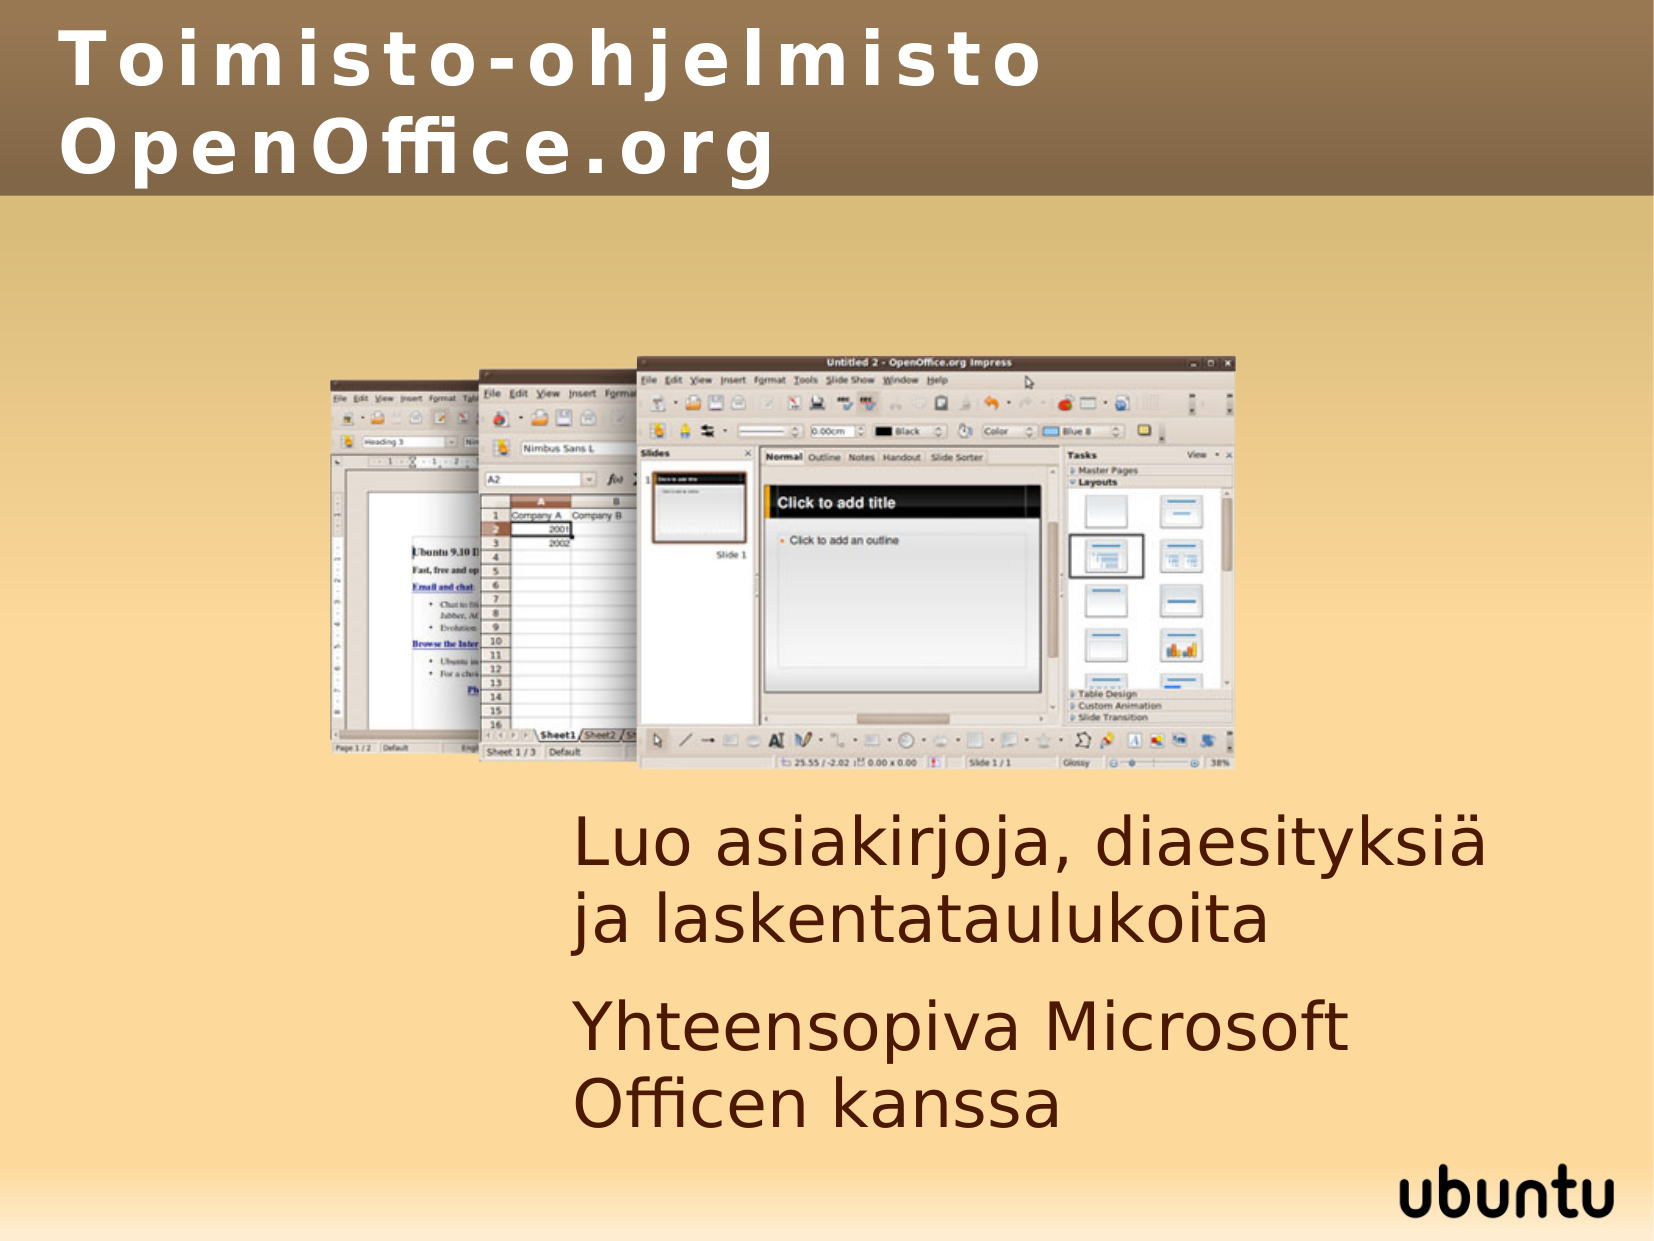

# Toimisto-ohjelmisto OpenOffice.org
Luo asiakirjoja, diaesityksiä ja laskentataulukoita
Yhteensopiva Microsoft Officen kanssa